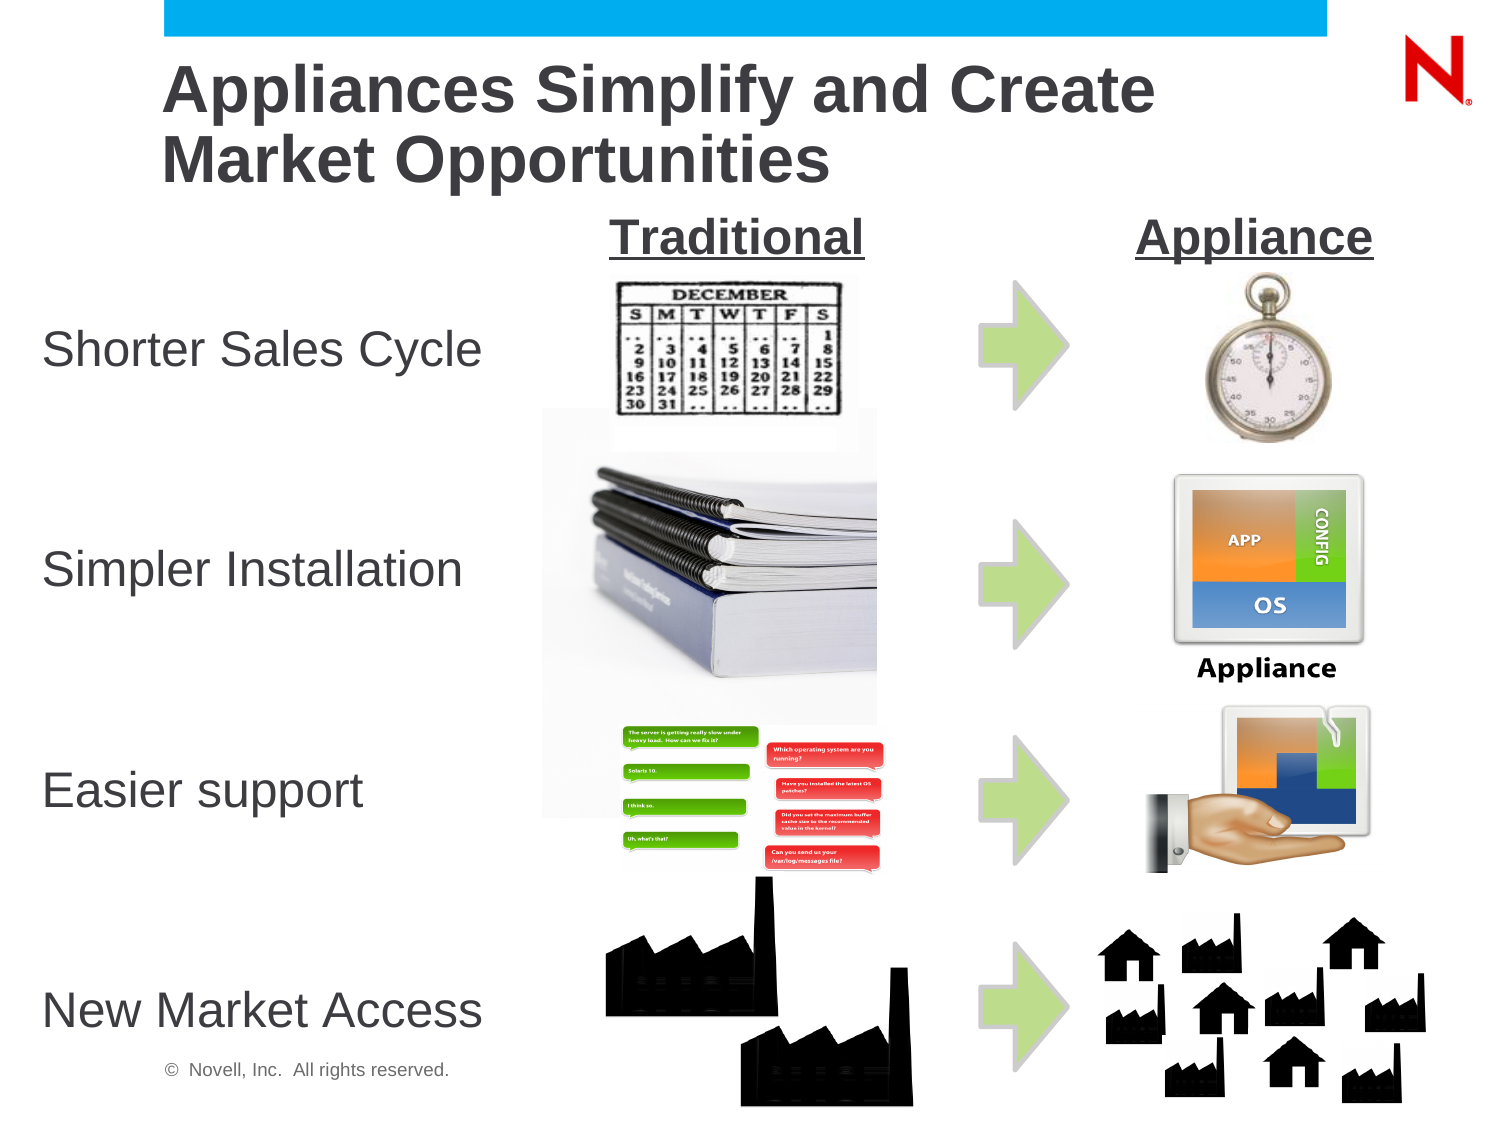

# Appliances Simplify and Create Market Opportunities
Traditional
Appliance
Shorter Sales Cycle
Simpler Installation
Easier support
New Market Access